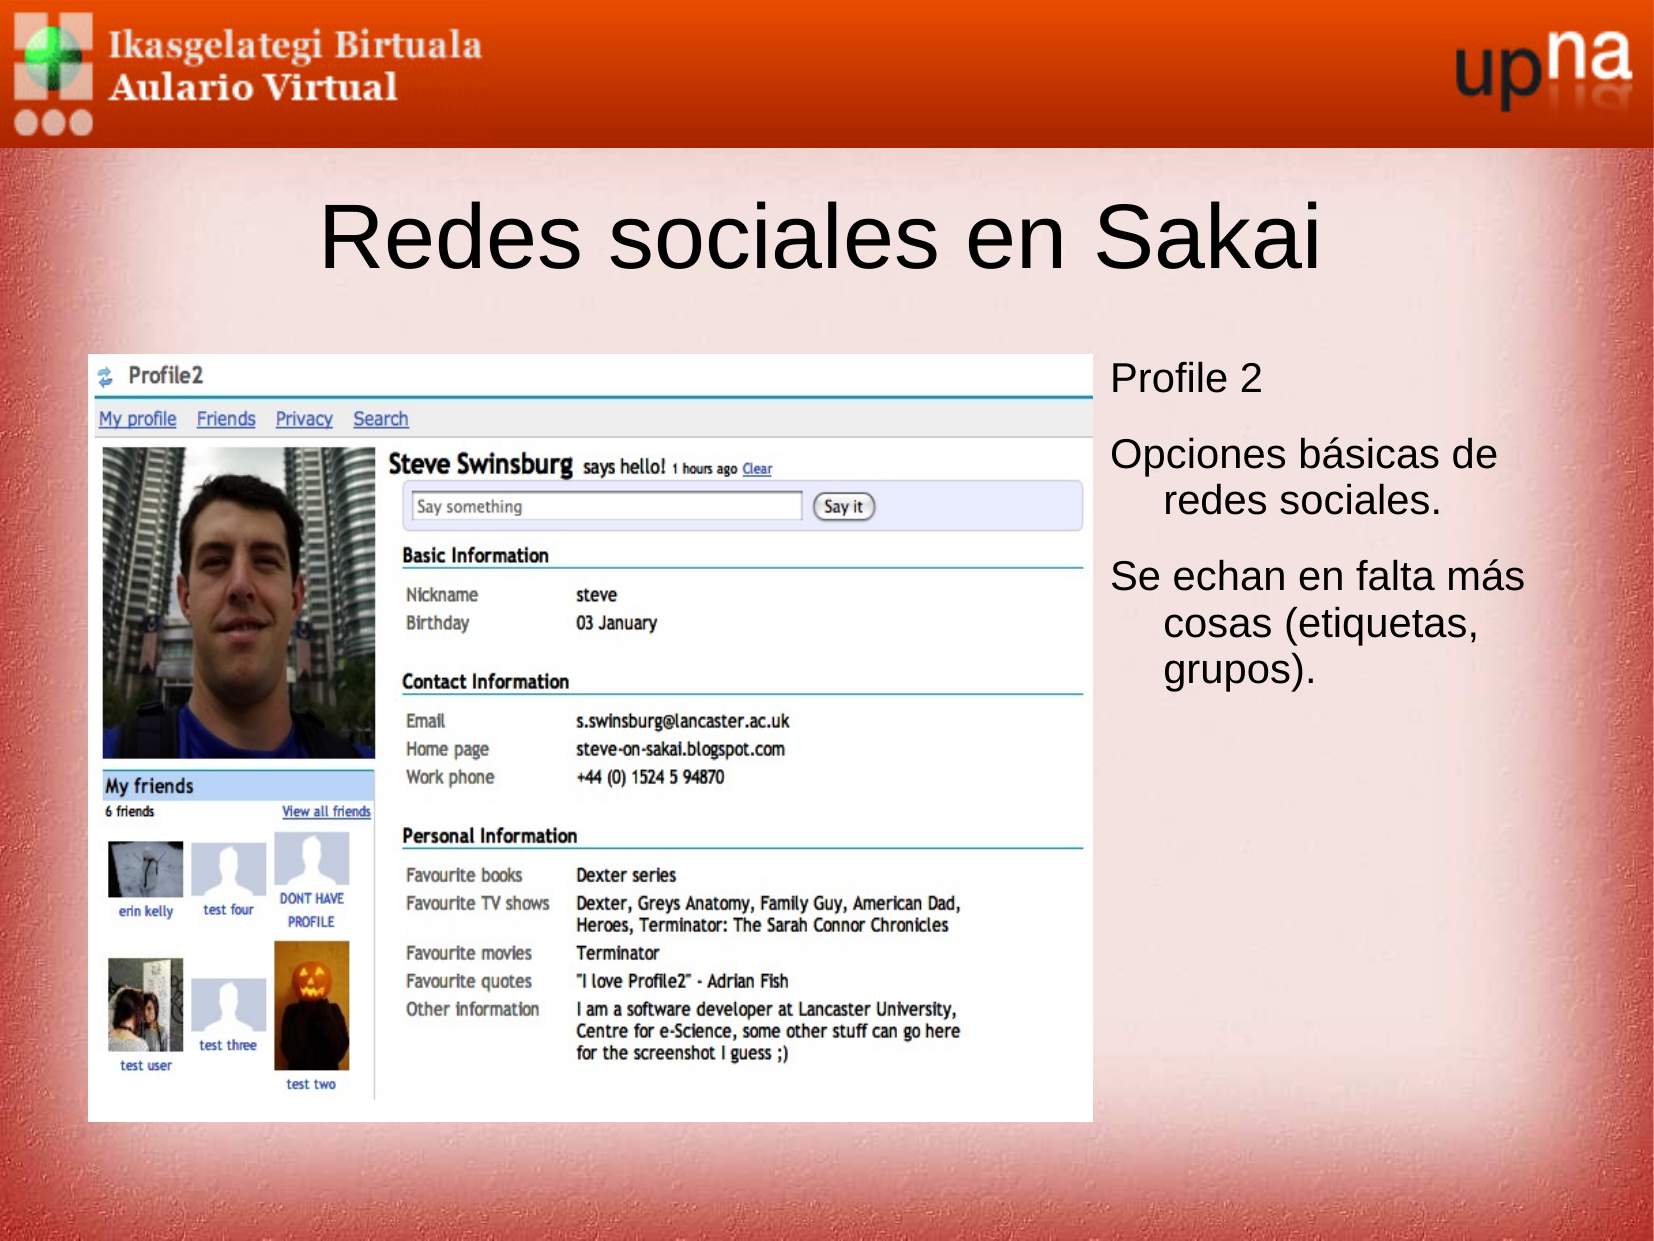

# Redes sociales en Sakai
Profile 2
Opciones básicas de redes sociales.
Se echan en falta más cosas (etiquetas, grupos).